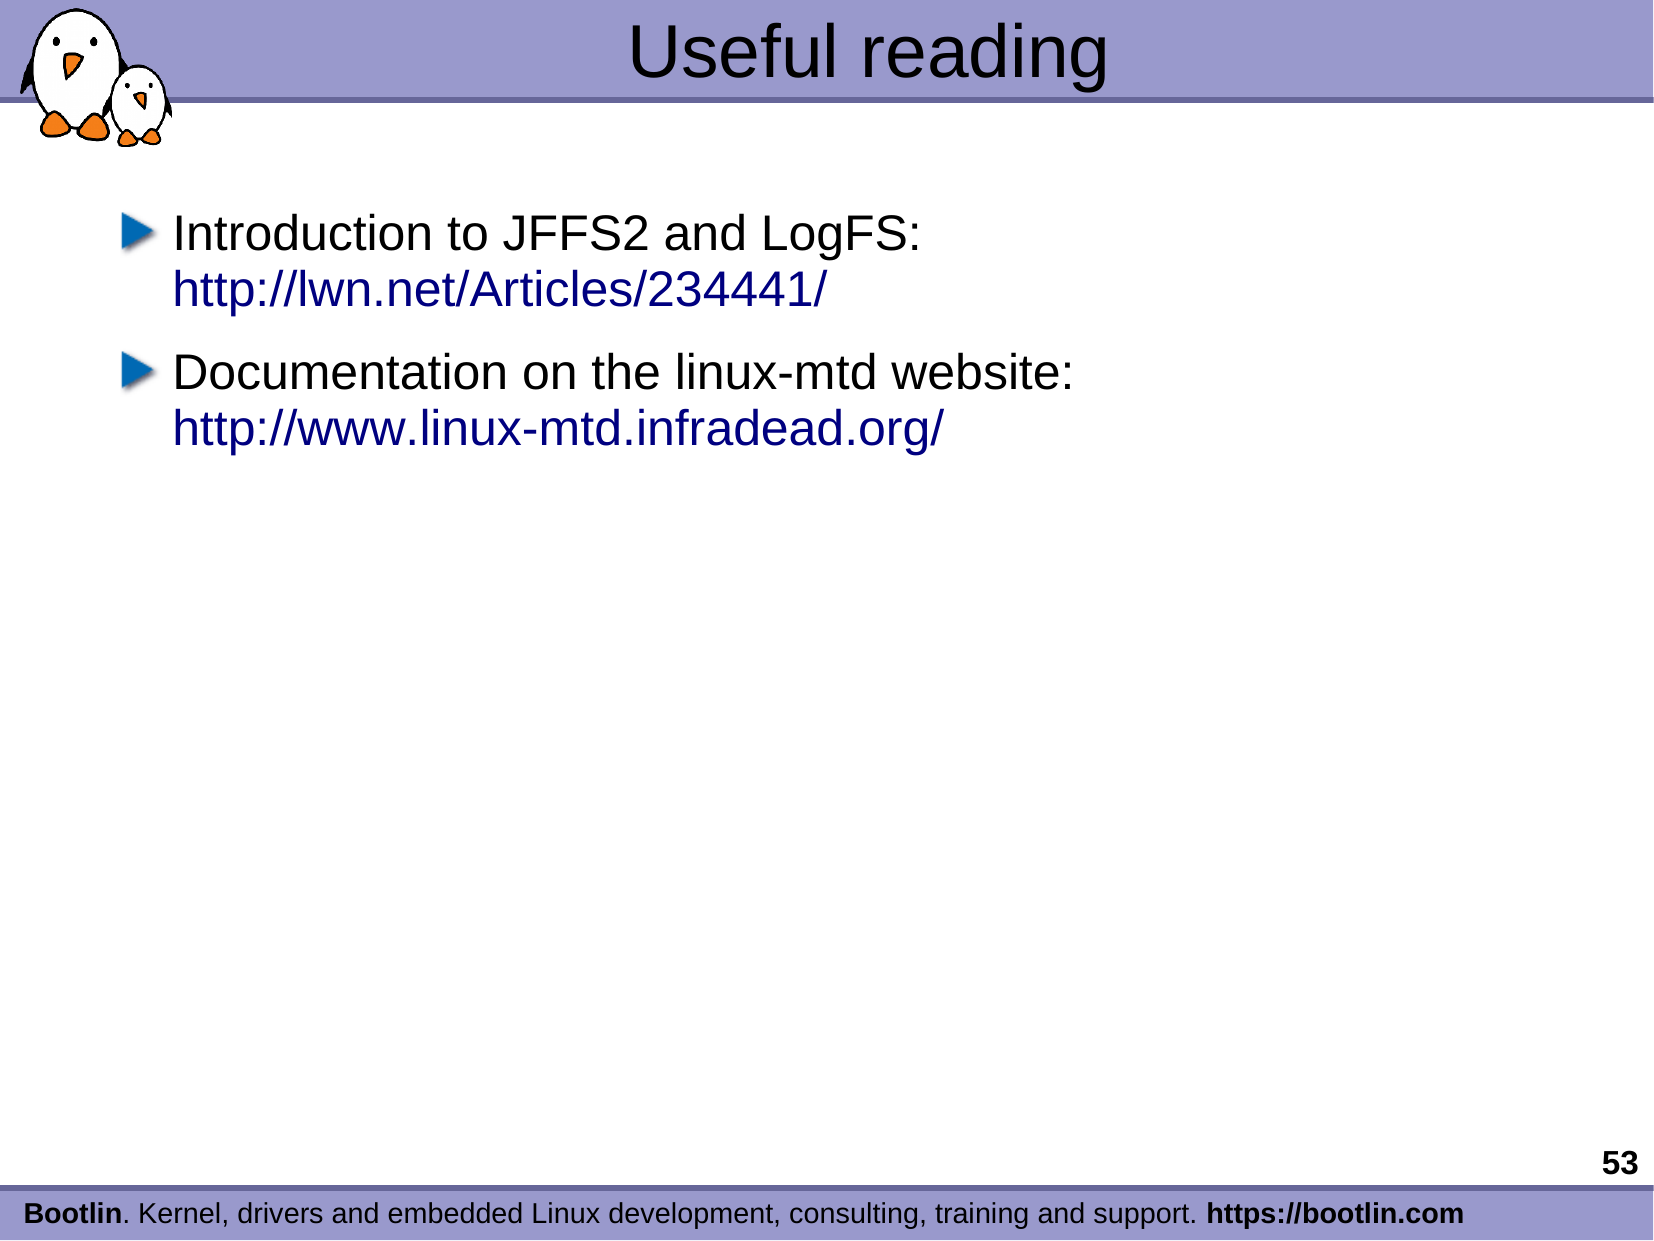

# Useful reading
Introduction to JFFS2 and LogFS:
http://lwn.net/Articles/234441/
Documentation on the linux-mtd website:
http://www.linux-mtd.infradead.org/